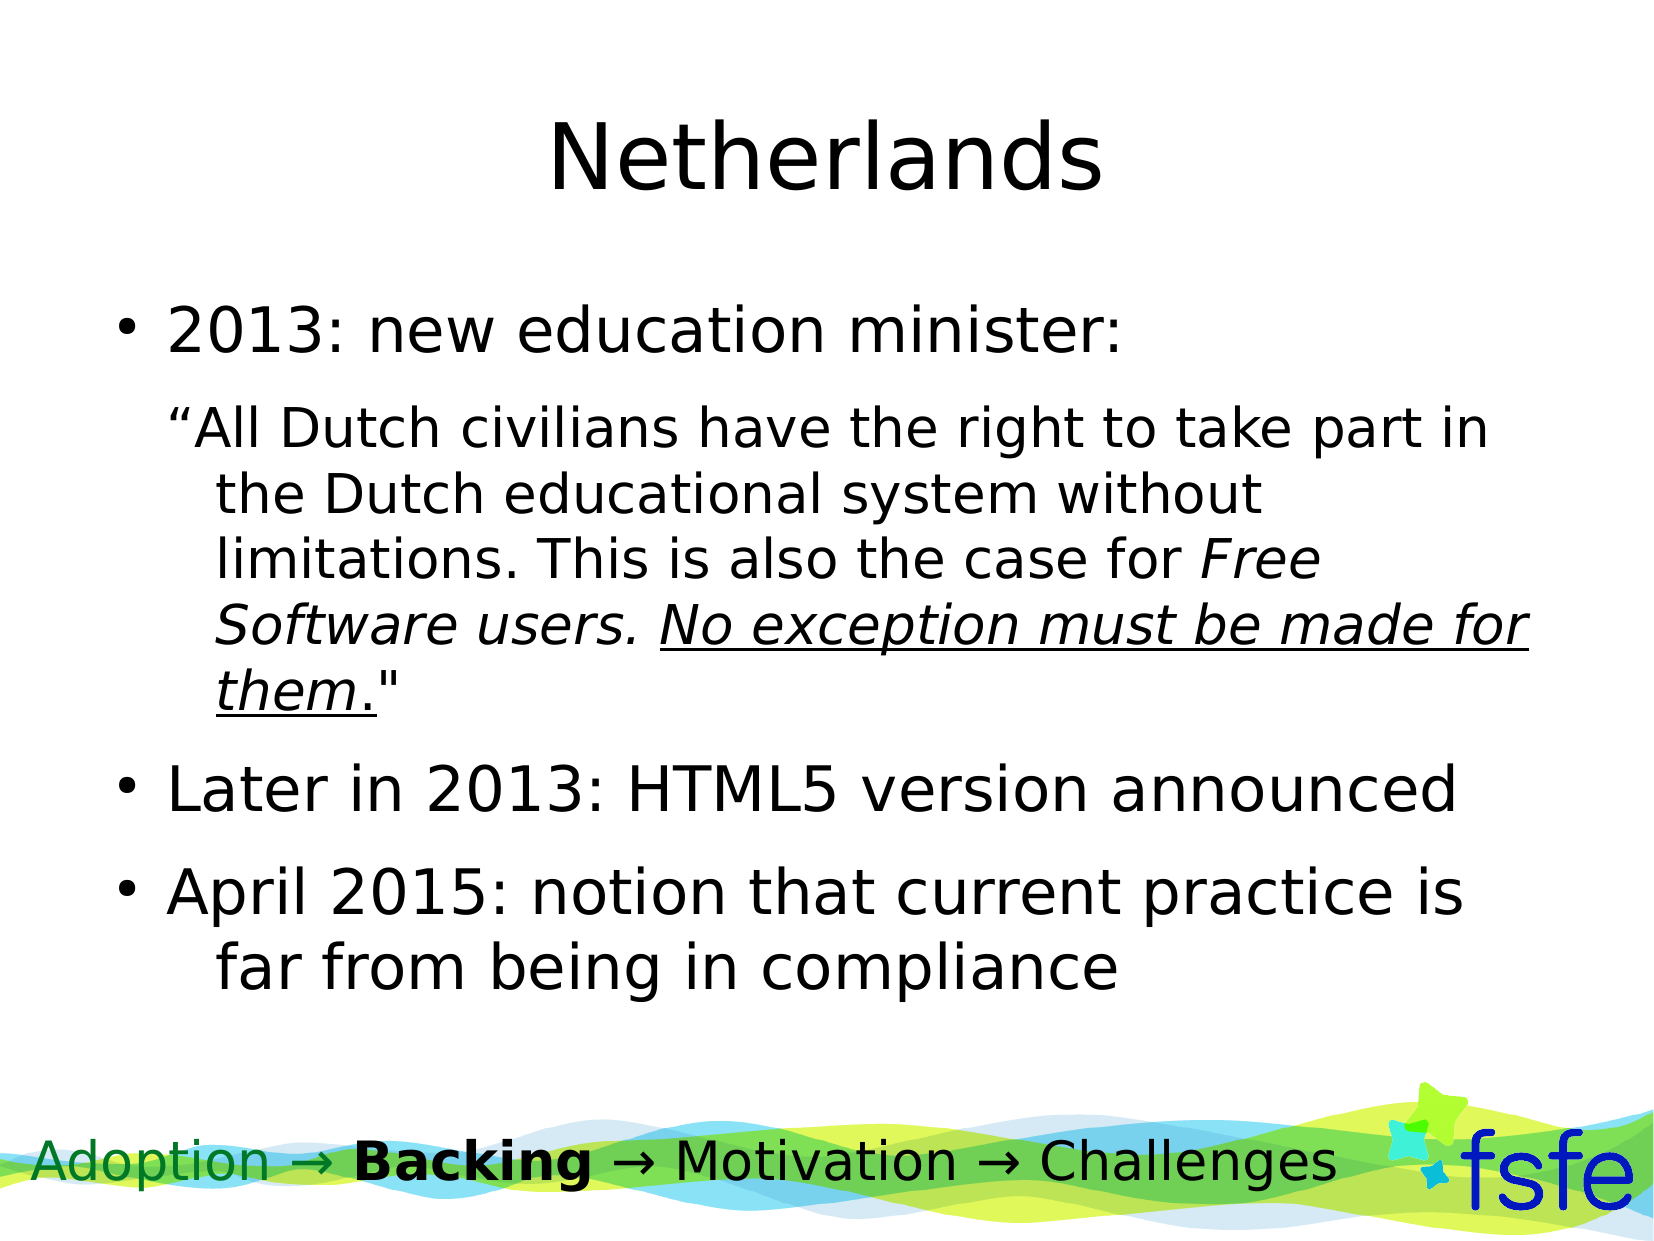

# Netherlands
2013: new education minister:
“All Dutch civilians have the right to take part in the Dutch educational system without limitations. This is also the case for Free Software users. No exception must be made for them."
Later in 2013: HTML5 version announced
April 2015: notion that current practice is far from being in compliance
Adoption → Backing → Motivation → Challenges